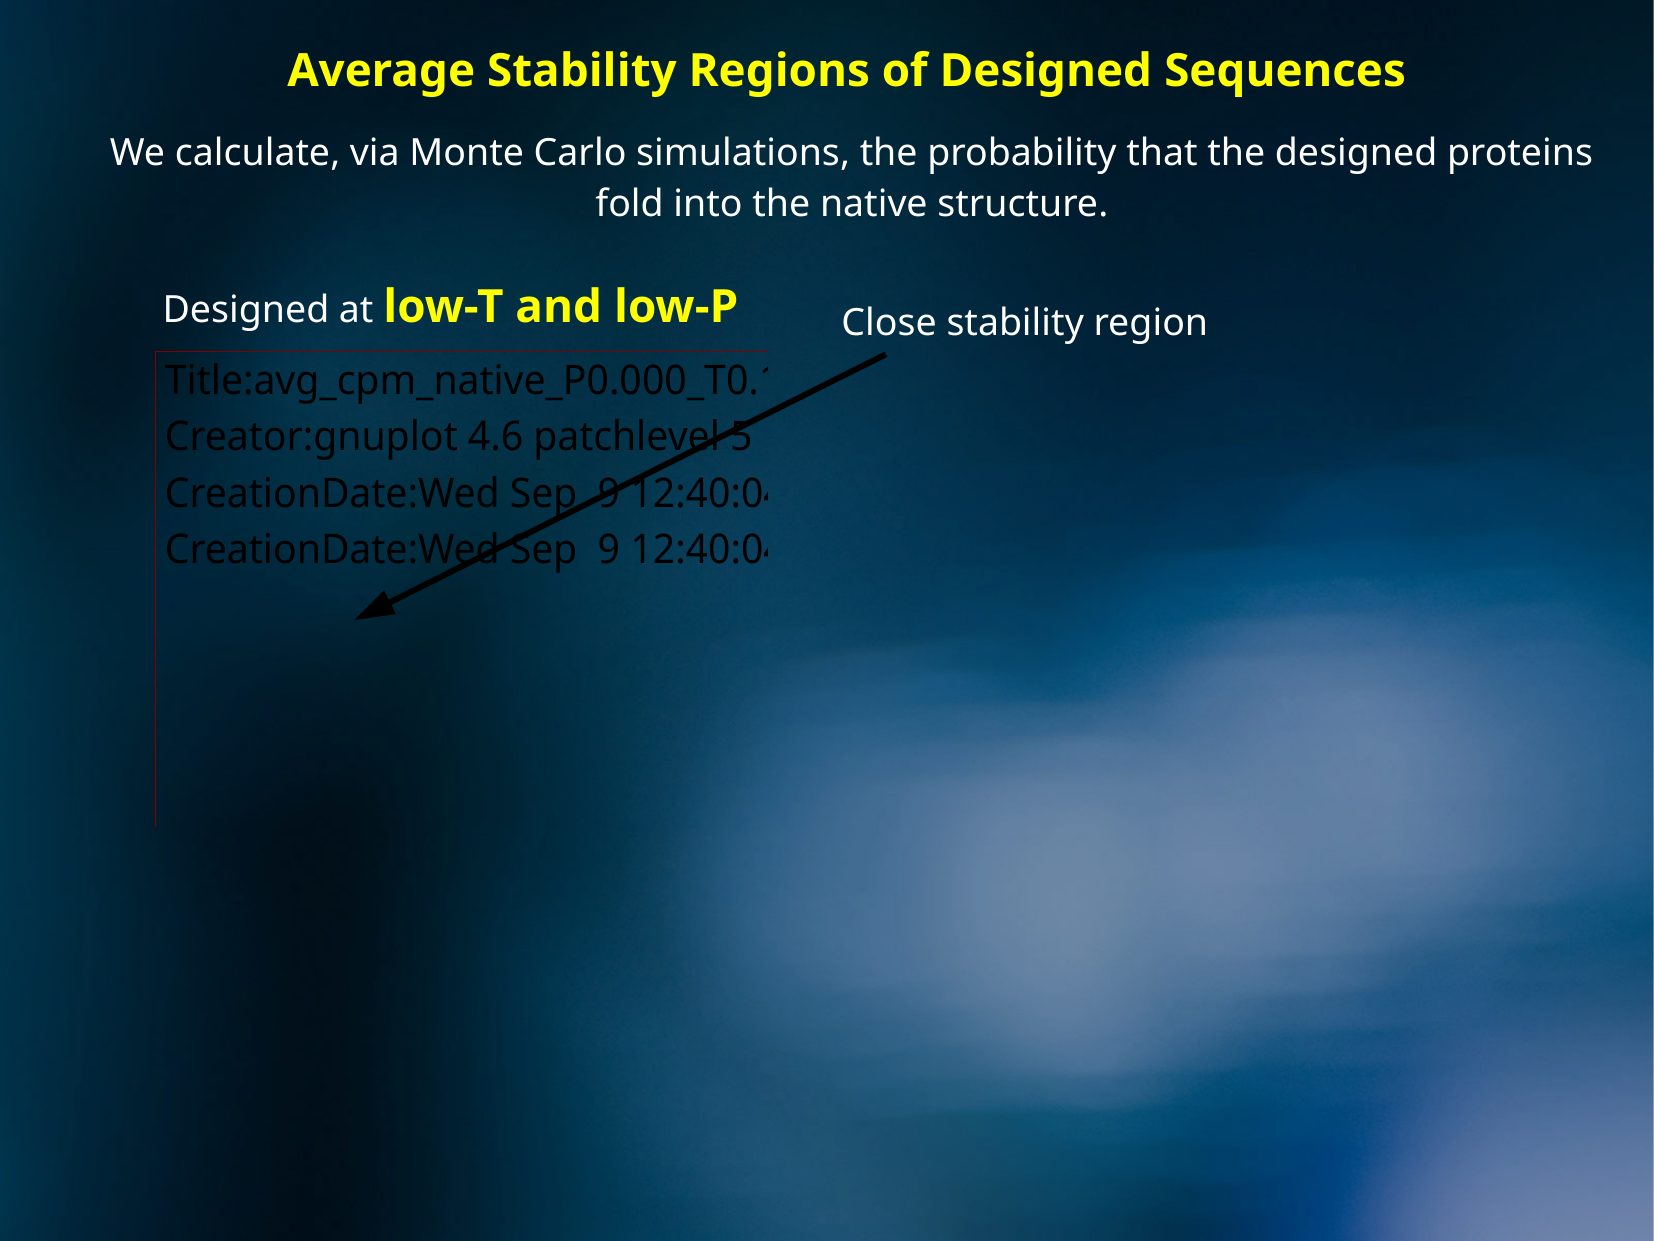

Average Stability Regions of Designed Sequences
We calculate, via Monte Carlo simulations, the probability that the designed proteins
fold into the native structure.
Designed at low-T and low-P
Close stability region